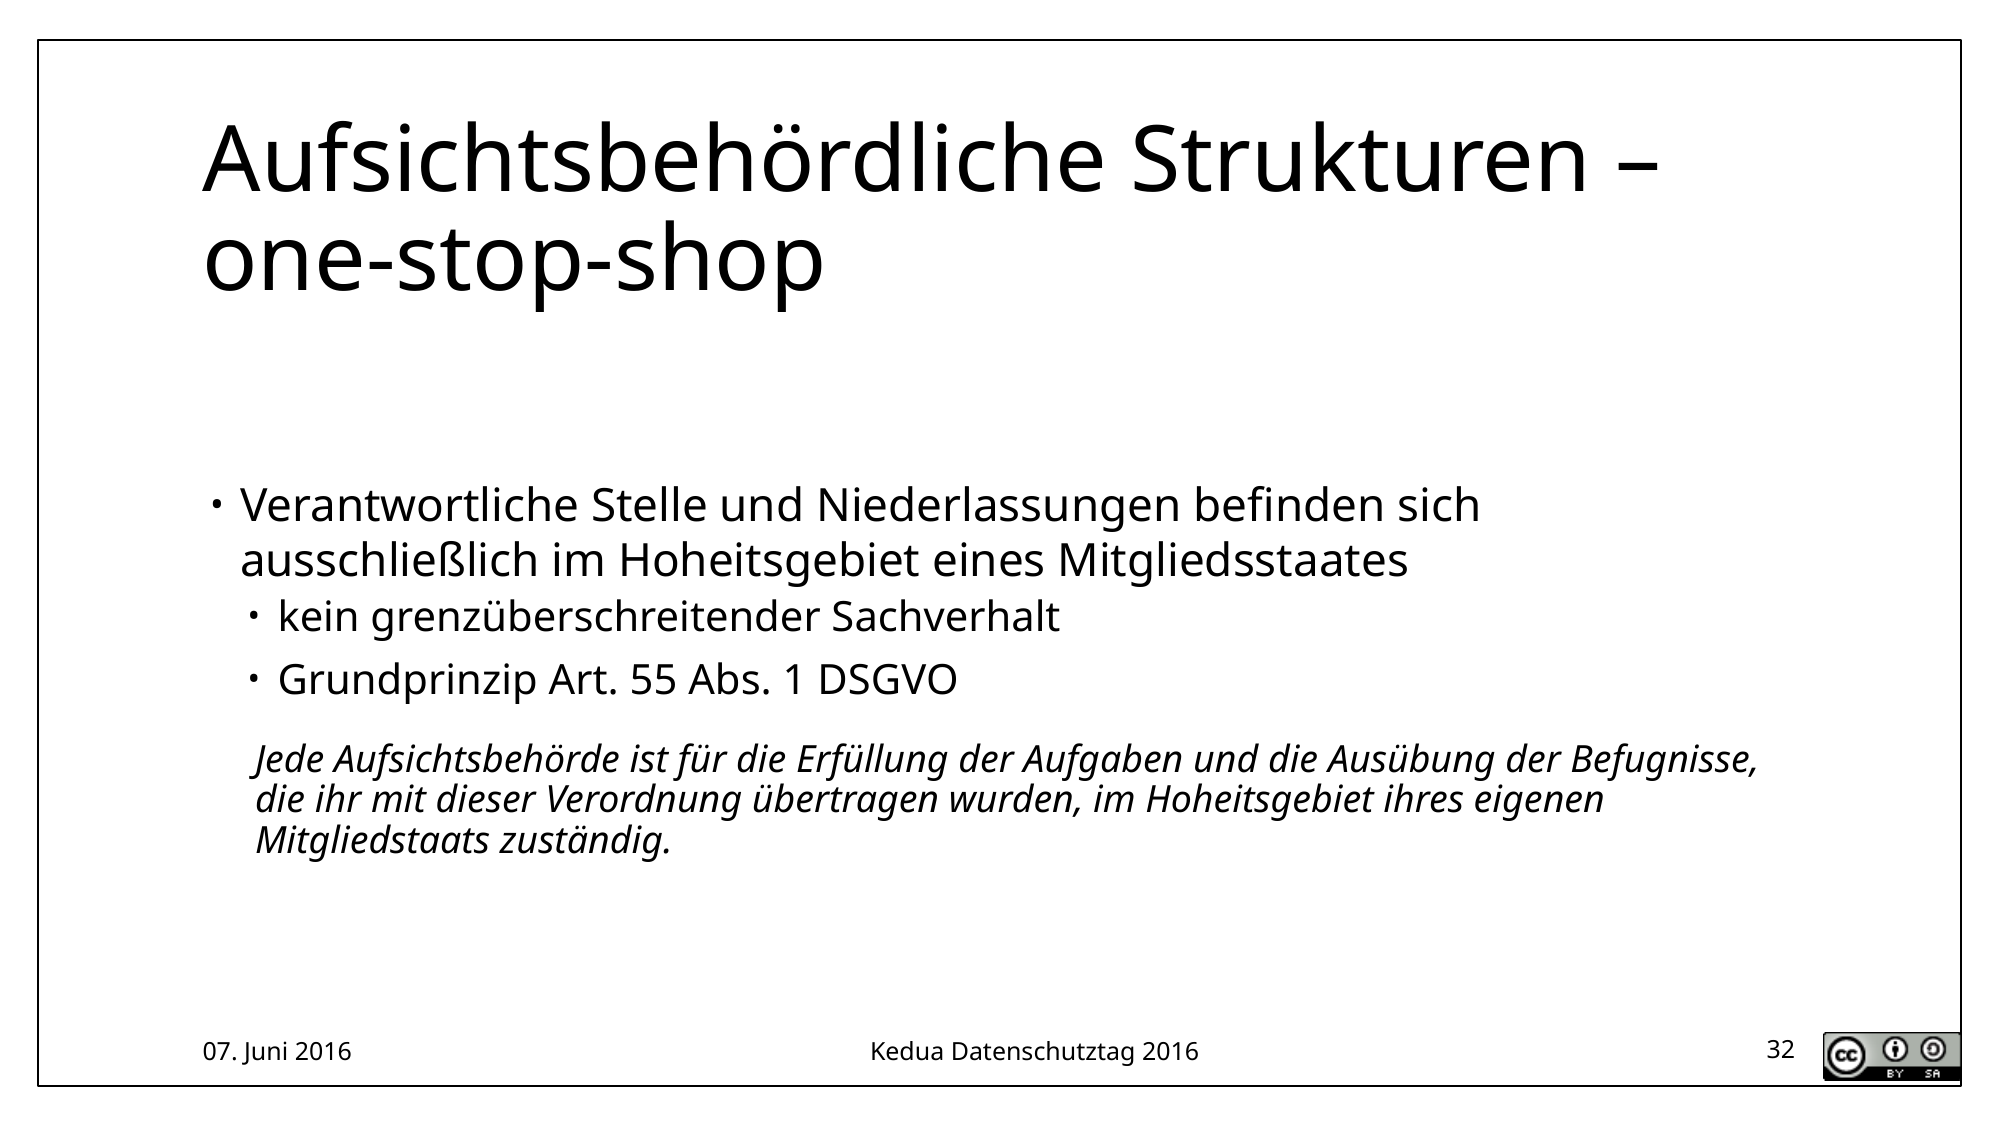

# Aufsichtsbehördliche Strukturen – one-stop-shop
Verantwortliche Stelle und Niederlassungen befinden sich ausschließlich im Hoheitsgebiet eines Mitgliedsstaates
kein grenzüberschreitender Sachverhalt
Grundprinzip Art. 55 Abs. 1 DSGVO
Jede Aufsichtsbehörde ist für die Erfüllung der Aufgaben und die Ausübung der Befugnisse, die ihr mit dieser Verordnung übertragen wurden, im Hoheitsgebiet ihres eigenen Mitgliedstaats zuständig.
07. Juni 2016
Kedua Datenschutztag 2016